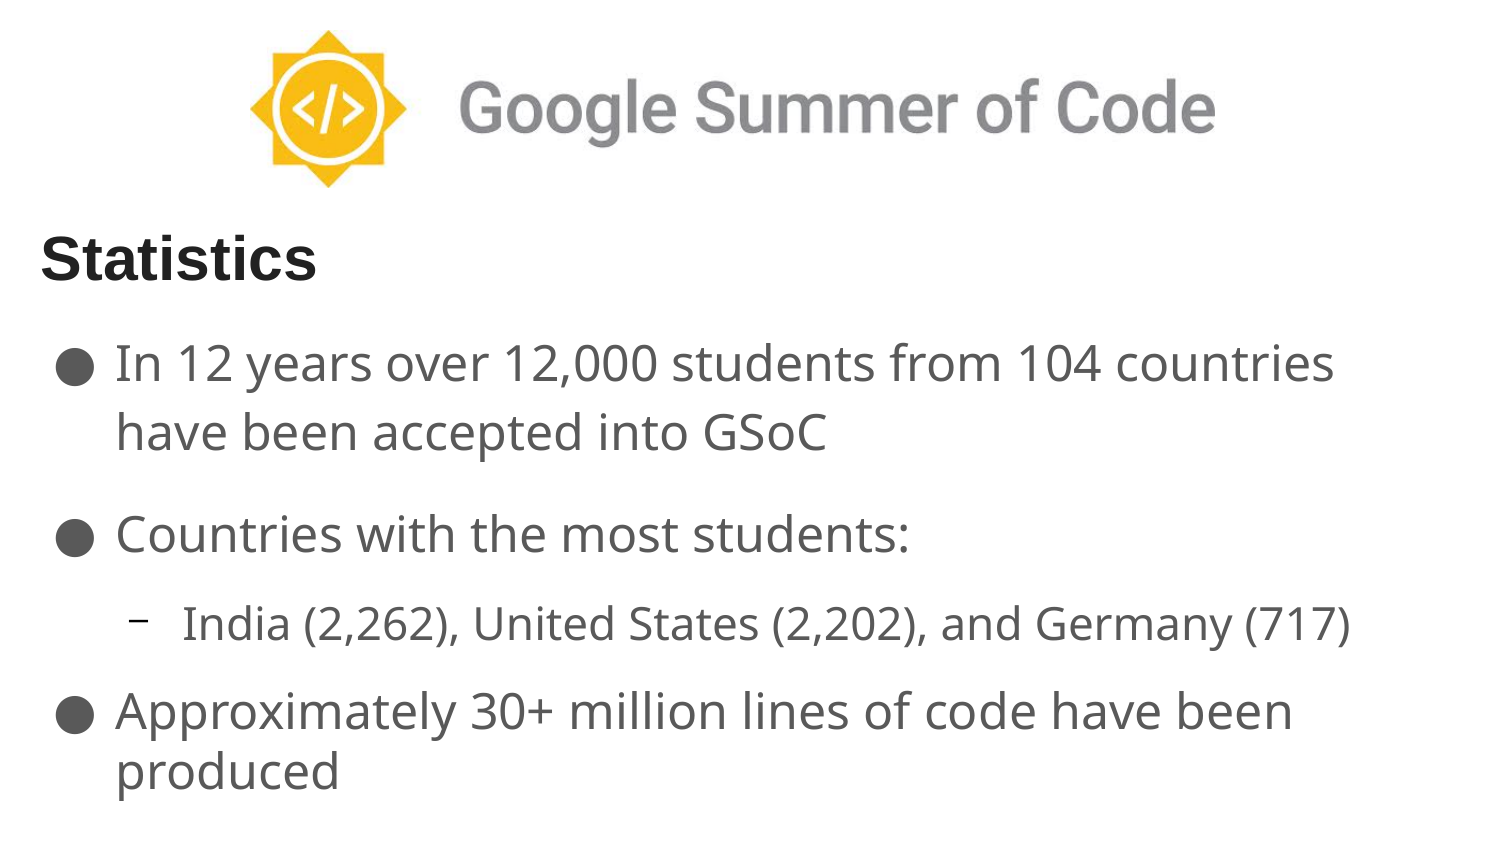

# Statistics
In 12 years over 12,000 students from 104 countries have been accepted into GSoC
Countries with the most students:
India (2,262), United States (2,202), and Germany (717)
Approximately 30+ million lines of code have been produced